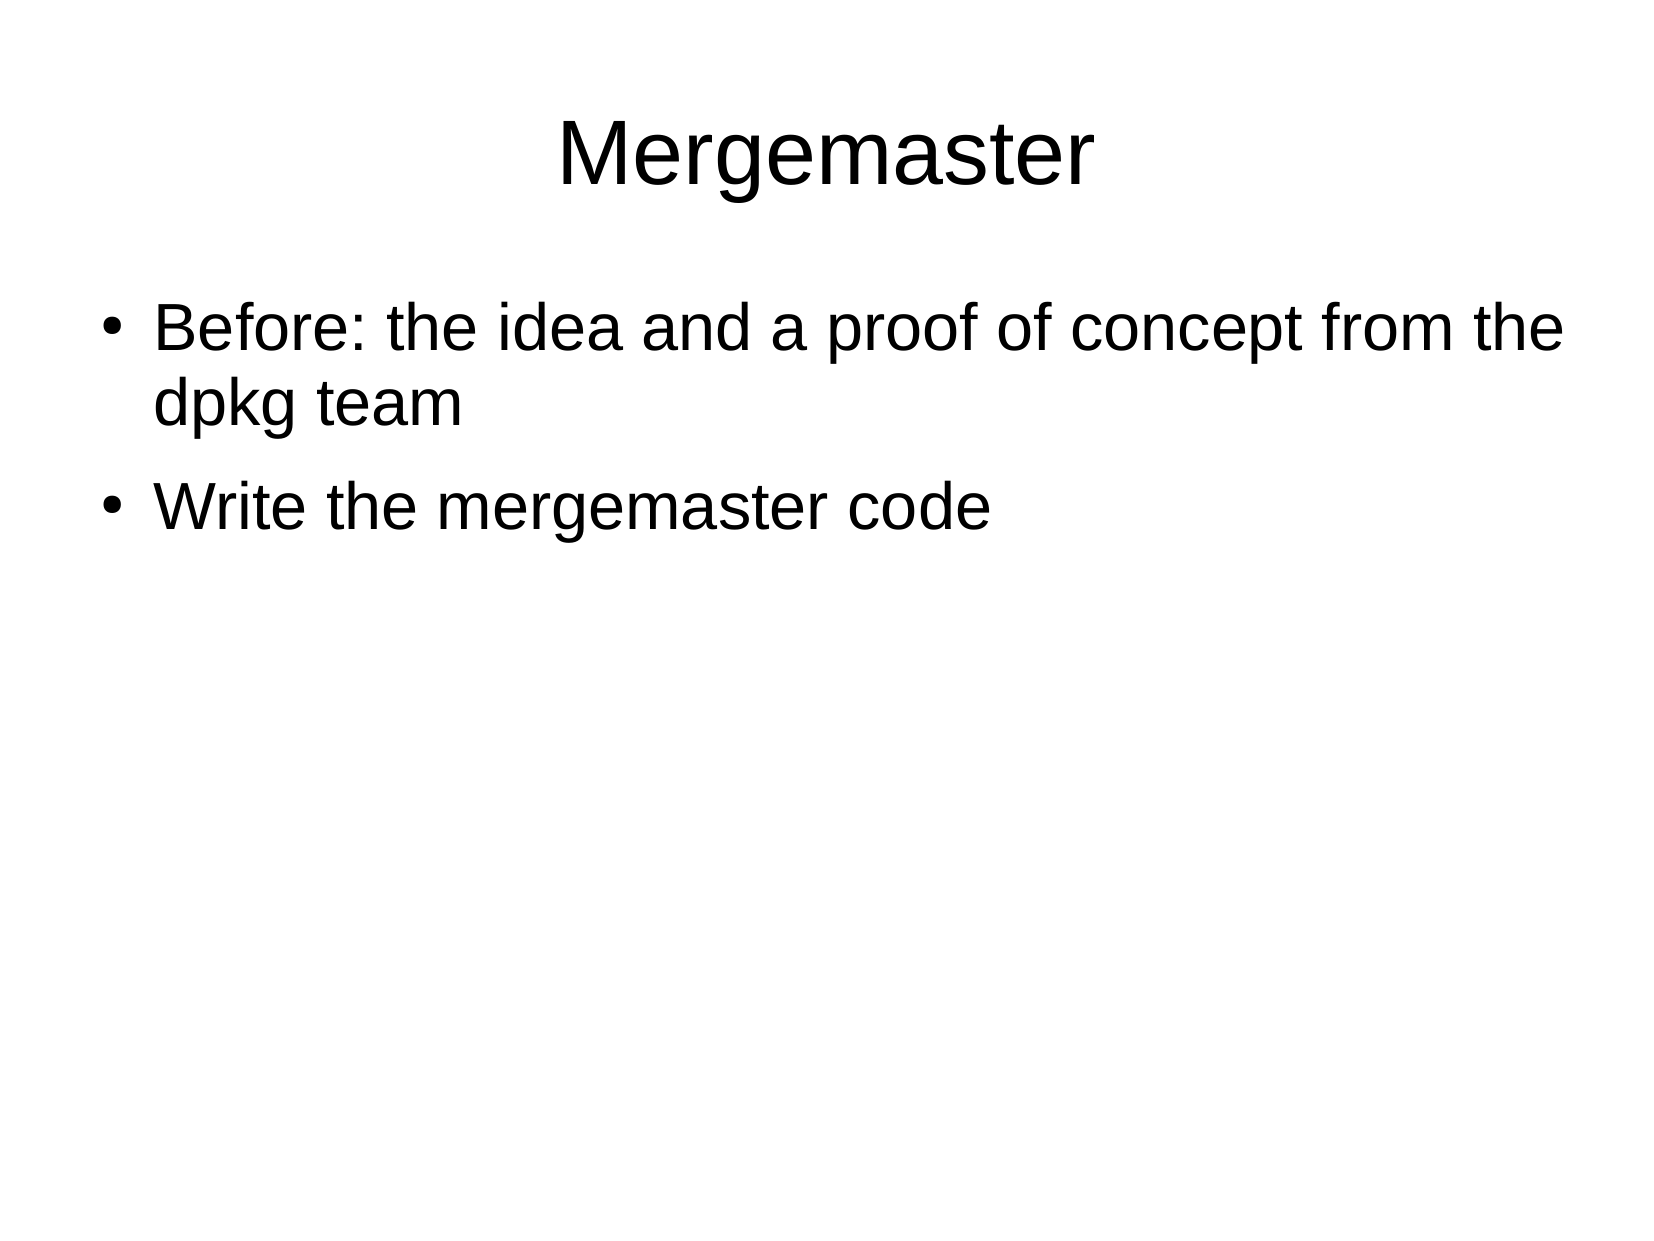

# Mergemaster
Before: the idea and a proof of concept from the dpkg team
Write the mergemaster code